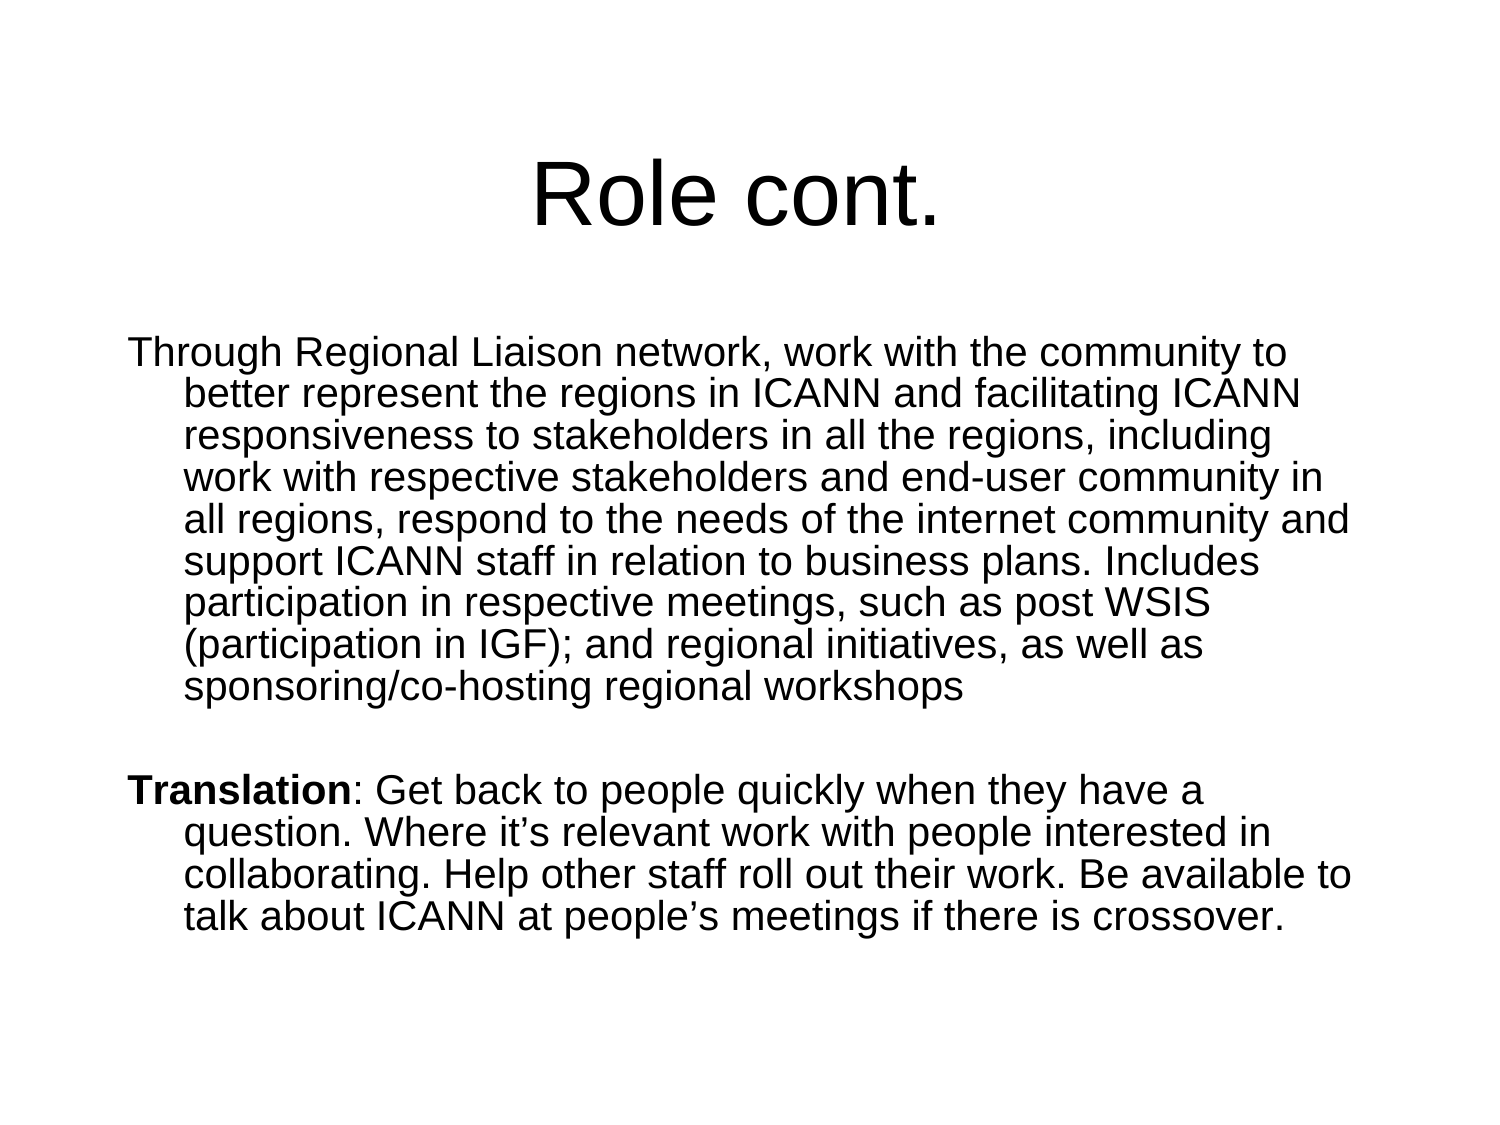

# Role cont.
Through Regional Liaison network, work with the community to better represent the regions in ICANN and facilitating ICANN responsiveness to stakeholders in all the regions, including work with respective stakeholders and end-user community in all regions, respond to the needs of the internet community and support ICANN staff in relation to business plans. Includes participation in respective meetings, such as post WSIS (participation in IGF); and regional initiatives, as well as sponsoring/co-hosting regional workshops
Translation: Get back to people quickly when they have a question. Where it’s relevant work with people interested in collaborating. Help other staff roll out their work. Be available to talk about ICANN at people’s meetings if there is crossover.